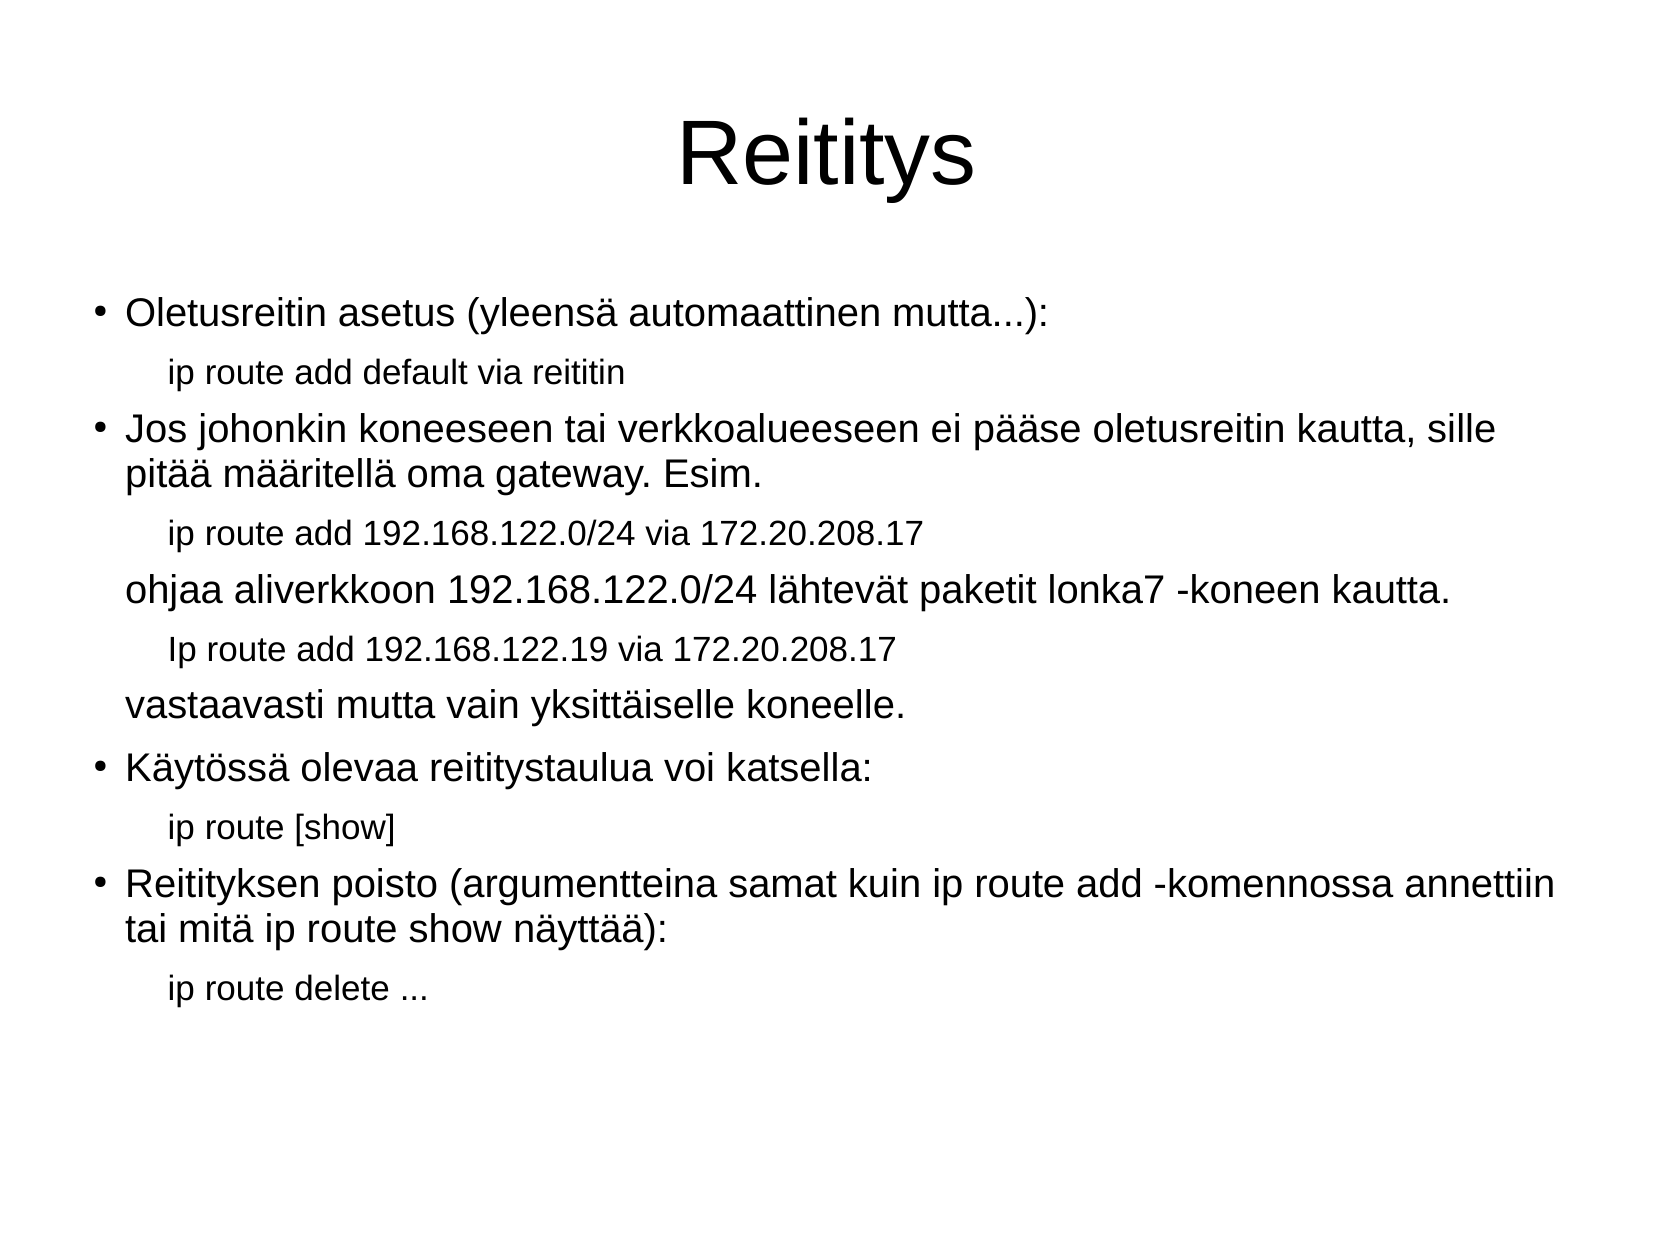

# Reititys
Oletusreitin asetus (yleensä automaattinen mutta...):
ip route add default via reititin
Jos johonkin koneeseen tai verkkoalueeseen ei pääse oletusreitin kautta, sille pitää määritellä oma gateway. Esim.
ip route add 192.168.122.0/24 via 172.20.208.17
ohjaa aliverkkoon 192.168.122.0/24 lähtevät paketit lonka7 -koneen kautta.
Ip route add 192.168.122.19 via 172.20.208.17
vastaavasti mutta vain yksittäiselle koneelle.
Käytössä olevaa reititystaulua voi katsella:
ip route [show]
Reitityksen poisto (argumentteina samat kuin ip route add -komennossa annettiin tai mitä ip route show näyttää):
ip route delete ...